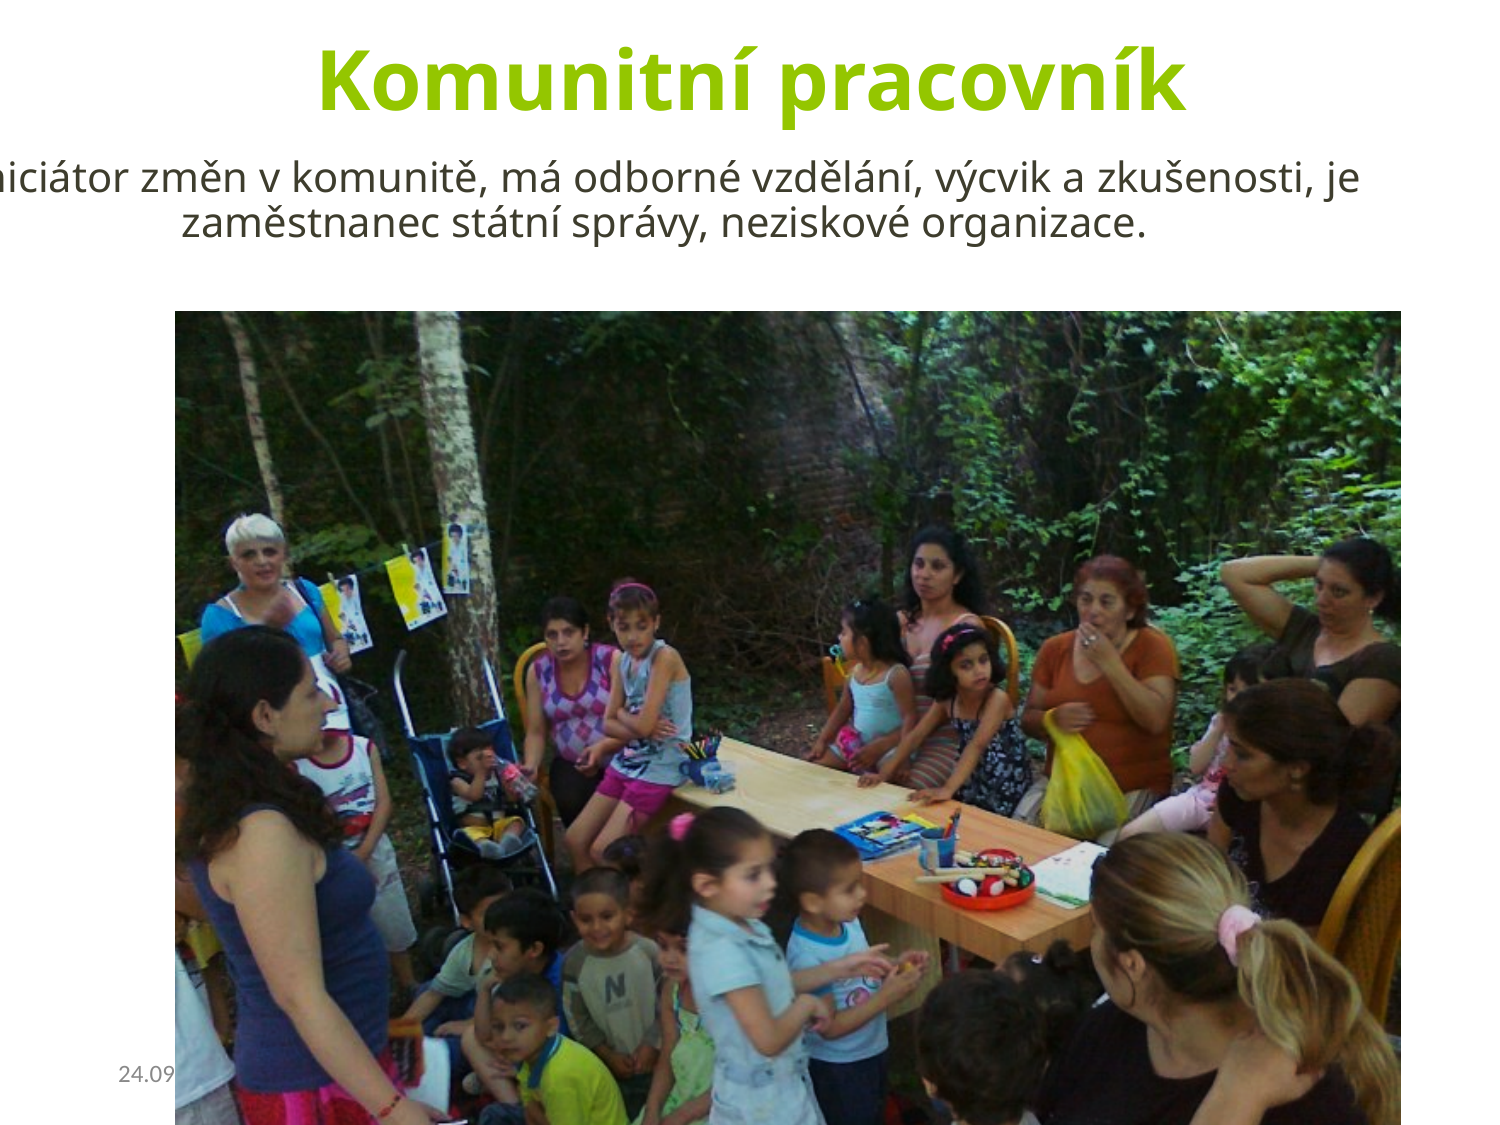

# Komunitní pracovník
Iniciátor změn v komunitě, má odborné vzdělání, výcvik a zkušenosti, je zaměstnanec státní správy, neziskové organizace.